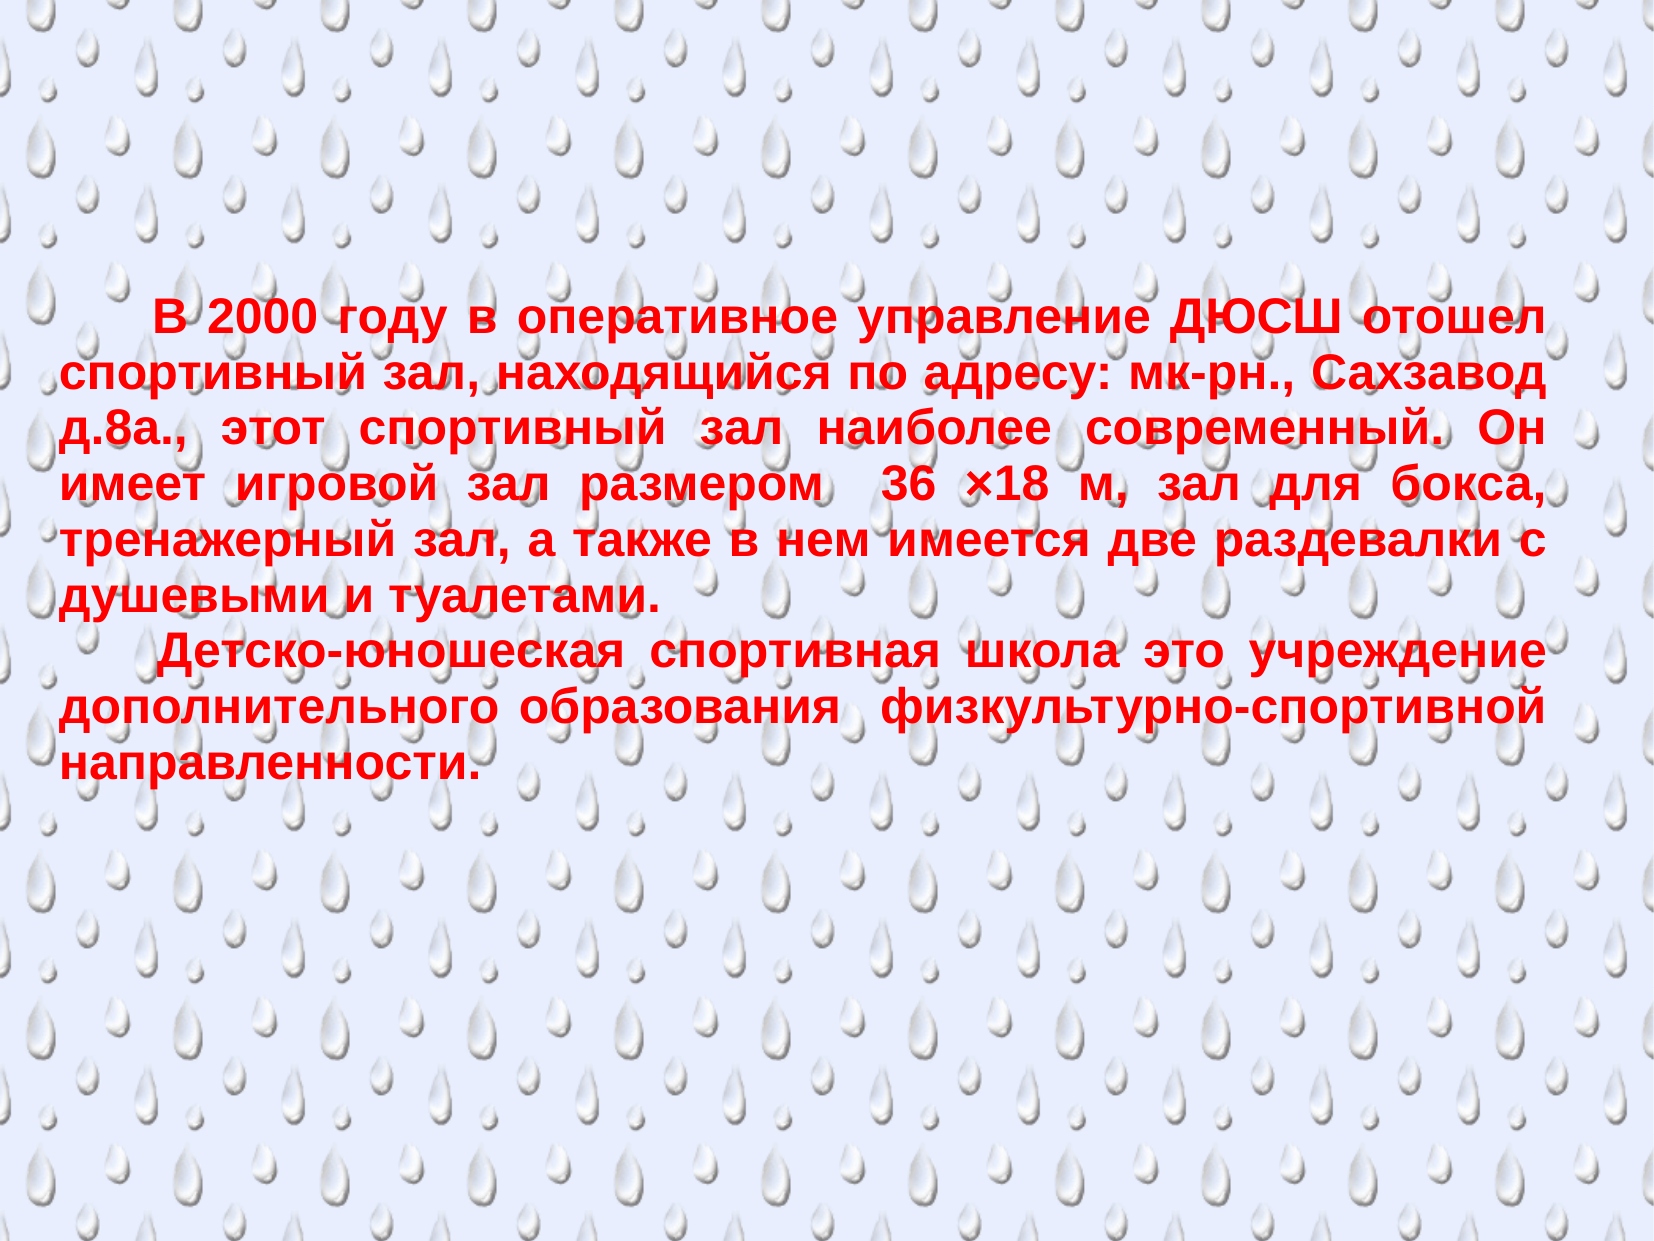

# В 2000 году в оперативное управление ДЮСШ отошел спортивный зал, находящийся по адресу: мк-рн., Сахзавод д.8а., этот спортивный зал наиболее современный. Он имеет игровой зал размером 36 ×18 м, зал для бокса, тренажерный зал, а также в нем имеется две раздевалки с душевыми и туалетами.
 Детско-юношеская спортивная школа это учреждение дополнительного образования физкультурно-спортивной направленности.